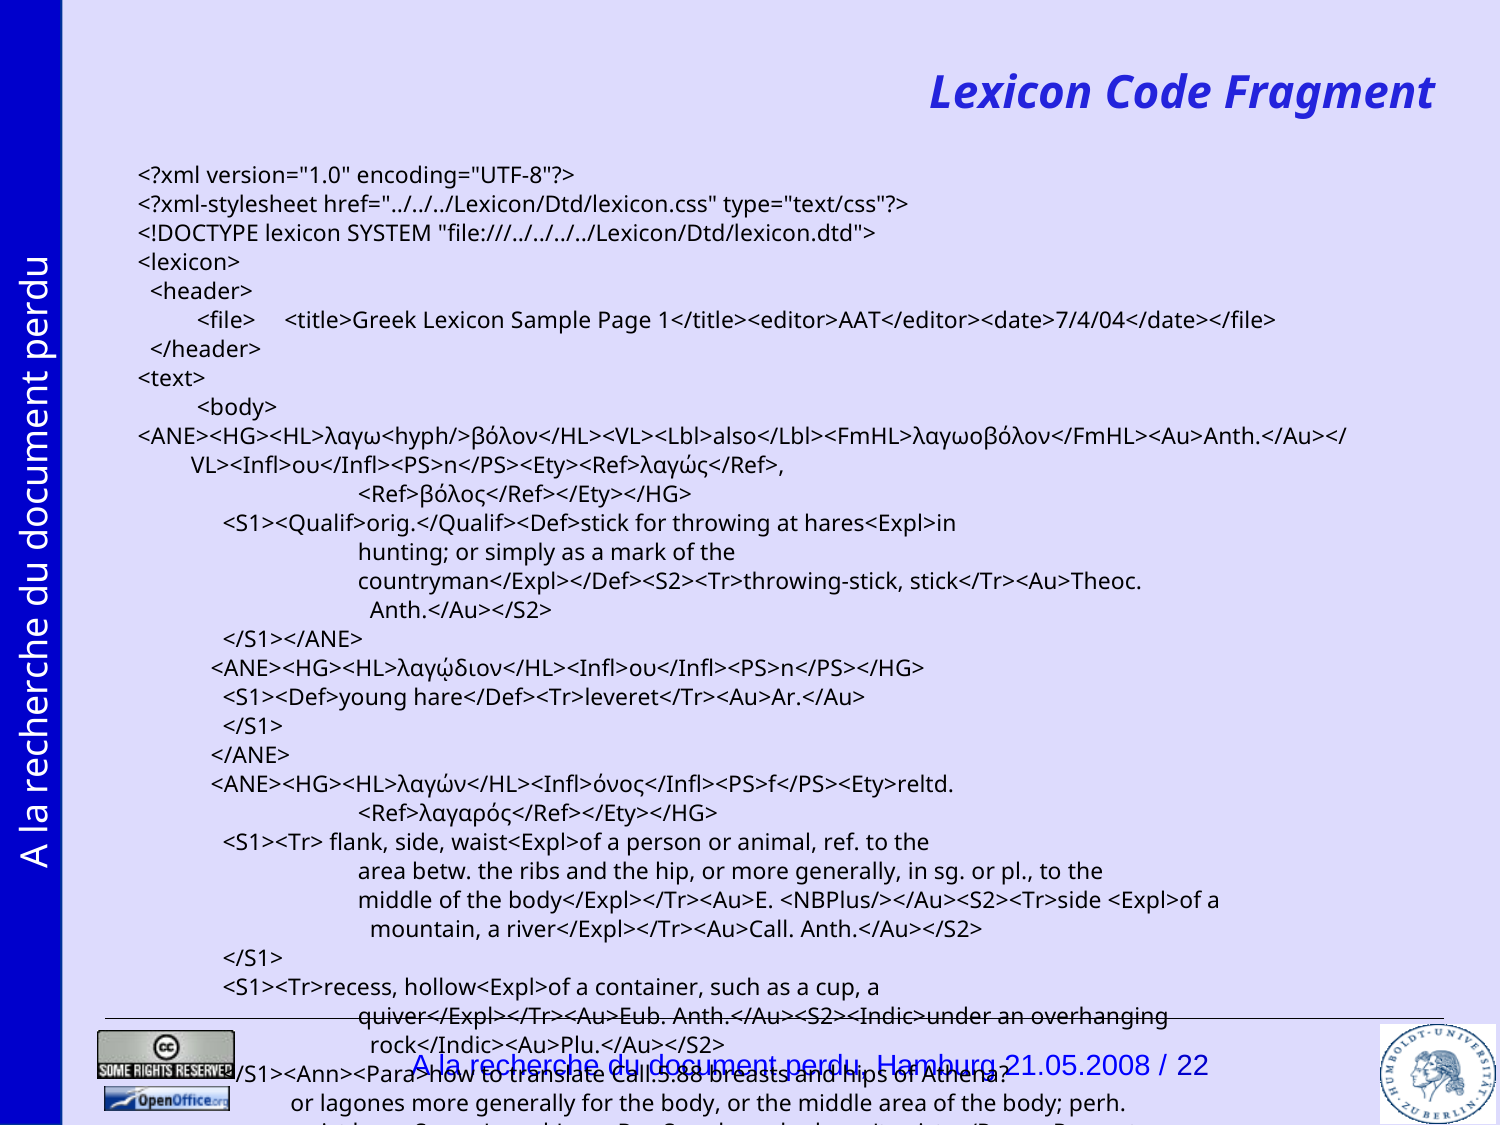

# Lexicon Code Fragment
<?xml version="1.0" encoding="UTF-8"?>
<?xml-stylesheet href="../../../Lexicon/Dtd/lexicon.css" type="text/css"?>
<!DOCTYPE lexicon SYSTEM "file:///../../../../Lexicon/Dtd/lexicon.dtd">
<lexicon>
 <header>
	 <file>	<title>Greek Lexicon Sample Page 1</title><editor>AAT</editor><date>7/4/04</date></file>
 </header>
<text>
	 <body>
<ANE><HG><HL>λαγω<hyph/>βόλον</HL><VL><Lbl>also</Lbl><FmHL>λαγωοβόλον</FmHL><Au>Anth.</Au></VL><Infl>ου</Infl><PS>n</PS><Ety><Ref>λαγώς</Ref>,
				<Ref>βόλος</Ref></Ety></HG>
		 <S1><Qualif>orig.</Qualif><Def>stick for throwing at hares<Expl>in
				hunting; or simply as a mark of the
				countryman</Expl></Def><S2><Tr>throwing-stick, stick</Tr><Au>Theoc.
				 Anth.</Au></S2>
		 </S1></ANE>
		<ANE><HG><HL>λαγῴδιον</HL><Infl>ου</Infl><PS>n</PS></HG>
		 <S1><Def>young hare</Def><Tr>leveret</Tr><Au>Ar.</Au>
		 </S1>
		</ANE>
		<ANE><HG><HL>λαγών</HL><Infl>όνος</Infl><PS>f</PS><Ety>reltd.
				<Ref>λαγαρός</Ref></Ety></HG>
		 <S1><Tr> flank, side, waist<Expl>of a person or animal, ref. to the
				area betw. the ribs and the hip, or more generally, in sg. or pl., to the
				middle of the body</Expl></Tr><Au>E. <NBPlus/></Au><S2><Tr>side <Expl>of a
				 mountain, a river</Expl></Tr><Au>Call. Anth.</Au></S2>
		 </S1>
		 <S1><Tr>recess, hollow<Expl>of a container, such as a cup, a
				quiver</Expl></Tr><Au>Eub. Anth.</Au><S2><Indic>under an overhanging
				 rock</Indic><Au>Plu.</Au></S2>
		 </S1><Ann><Para>how to translate Call.5.88 breasts and hips of Athena?
			 or lagones more generally for the body, or the middle area of the body; perh.
			 waist here. Sense 'womb', see Rev.Suppl., prob. doesn't exist. </Para><Para>at
			 [...]